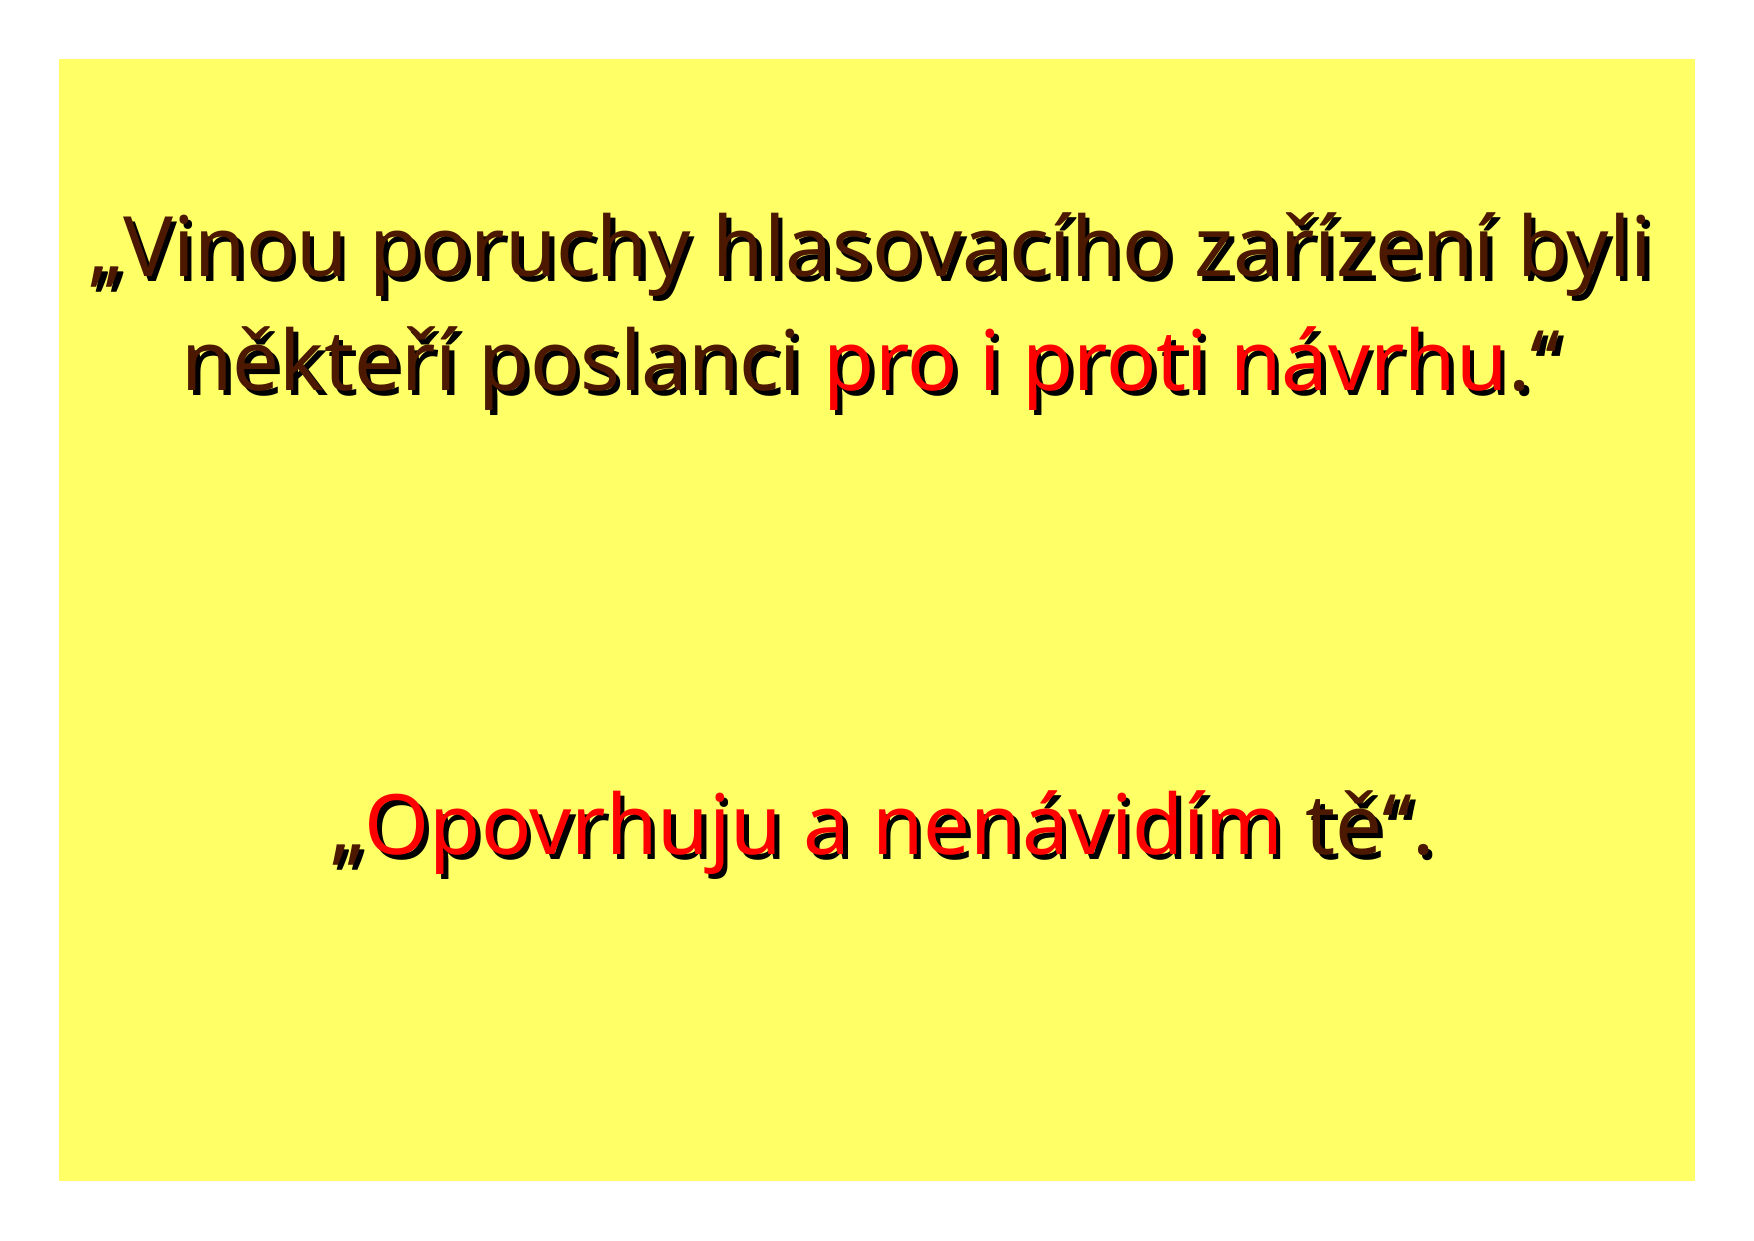

# „Vinou poruchy hlasovacího zařízení byli někteří poslanci pro i proti návrhu.“
„Opovrhuju a nenávidím tě“.